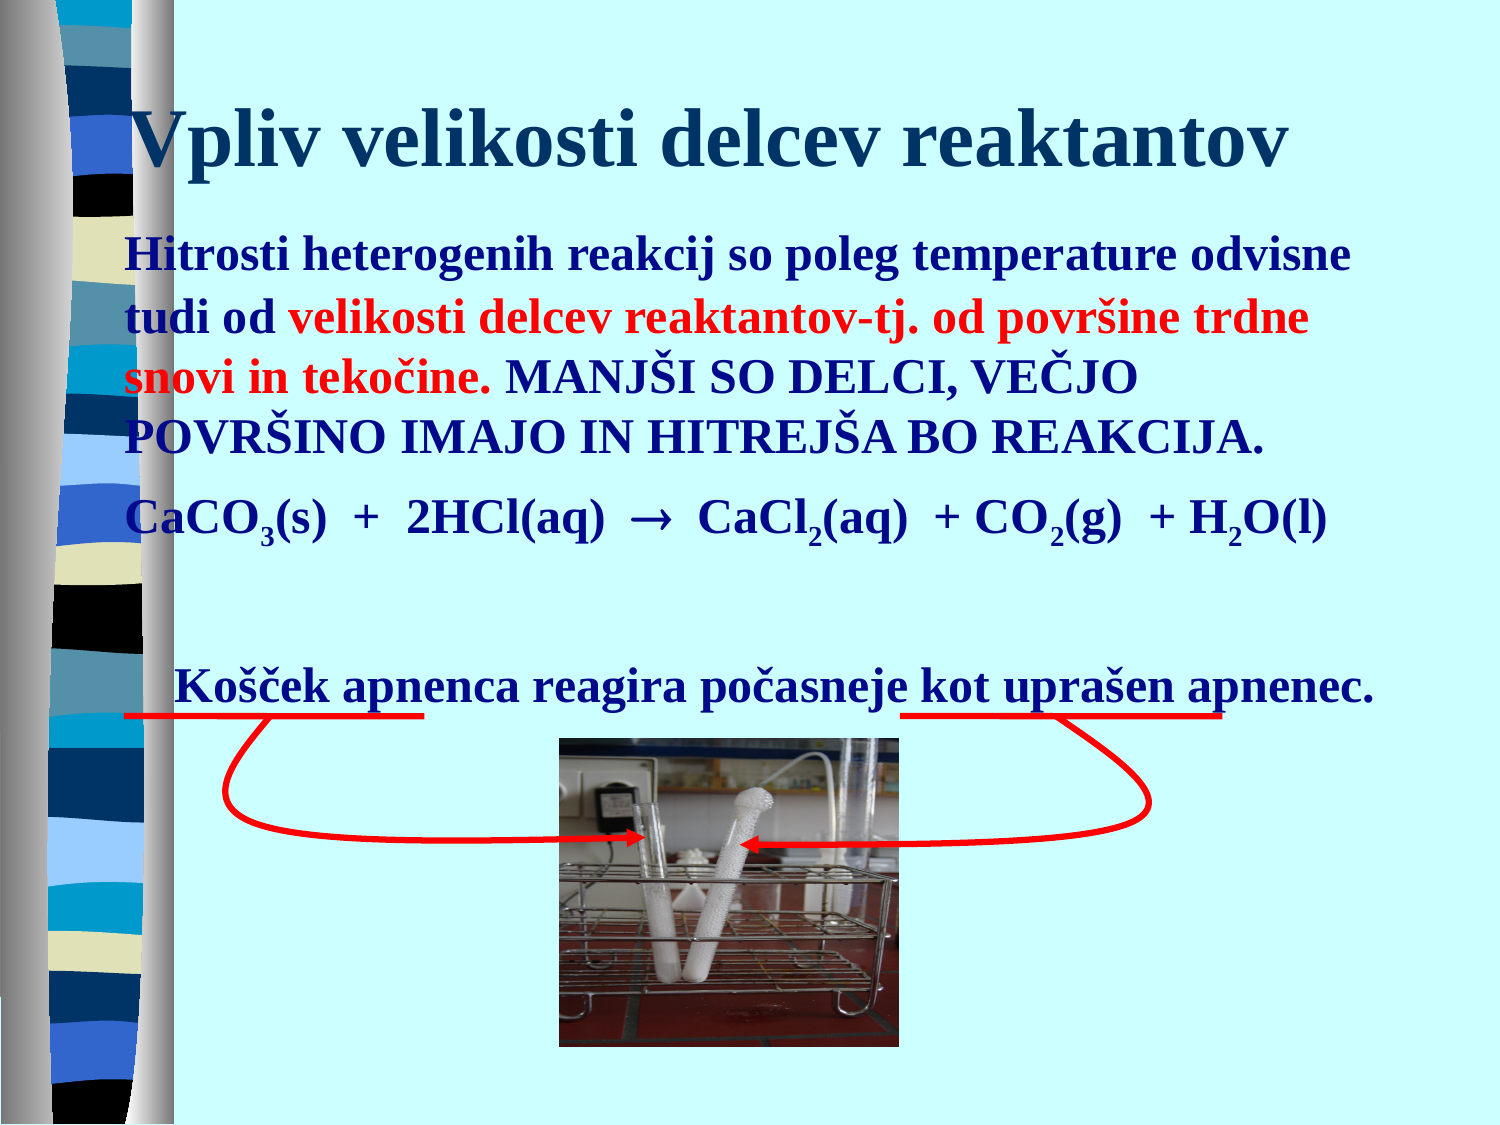

# Vpliv velikosti delcev reaktantov
	Hitrosti heterogenih reakcij so poleg temperature odvisne tudi od velikosti delcev reaktantov-tj. od površine trdne snovi in tekočine. MANJŠI SO DELCI, VEČJO POVRŠINO IMAJO IN HITREJŠA BO REAKCIJA.
	CaCO3(s) + 2HCl(aq)  CaCl2(aq) + CO2(g) + H2O(l)
	 Košček apnenca reagira počasneje kot uprašen apnenec.